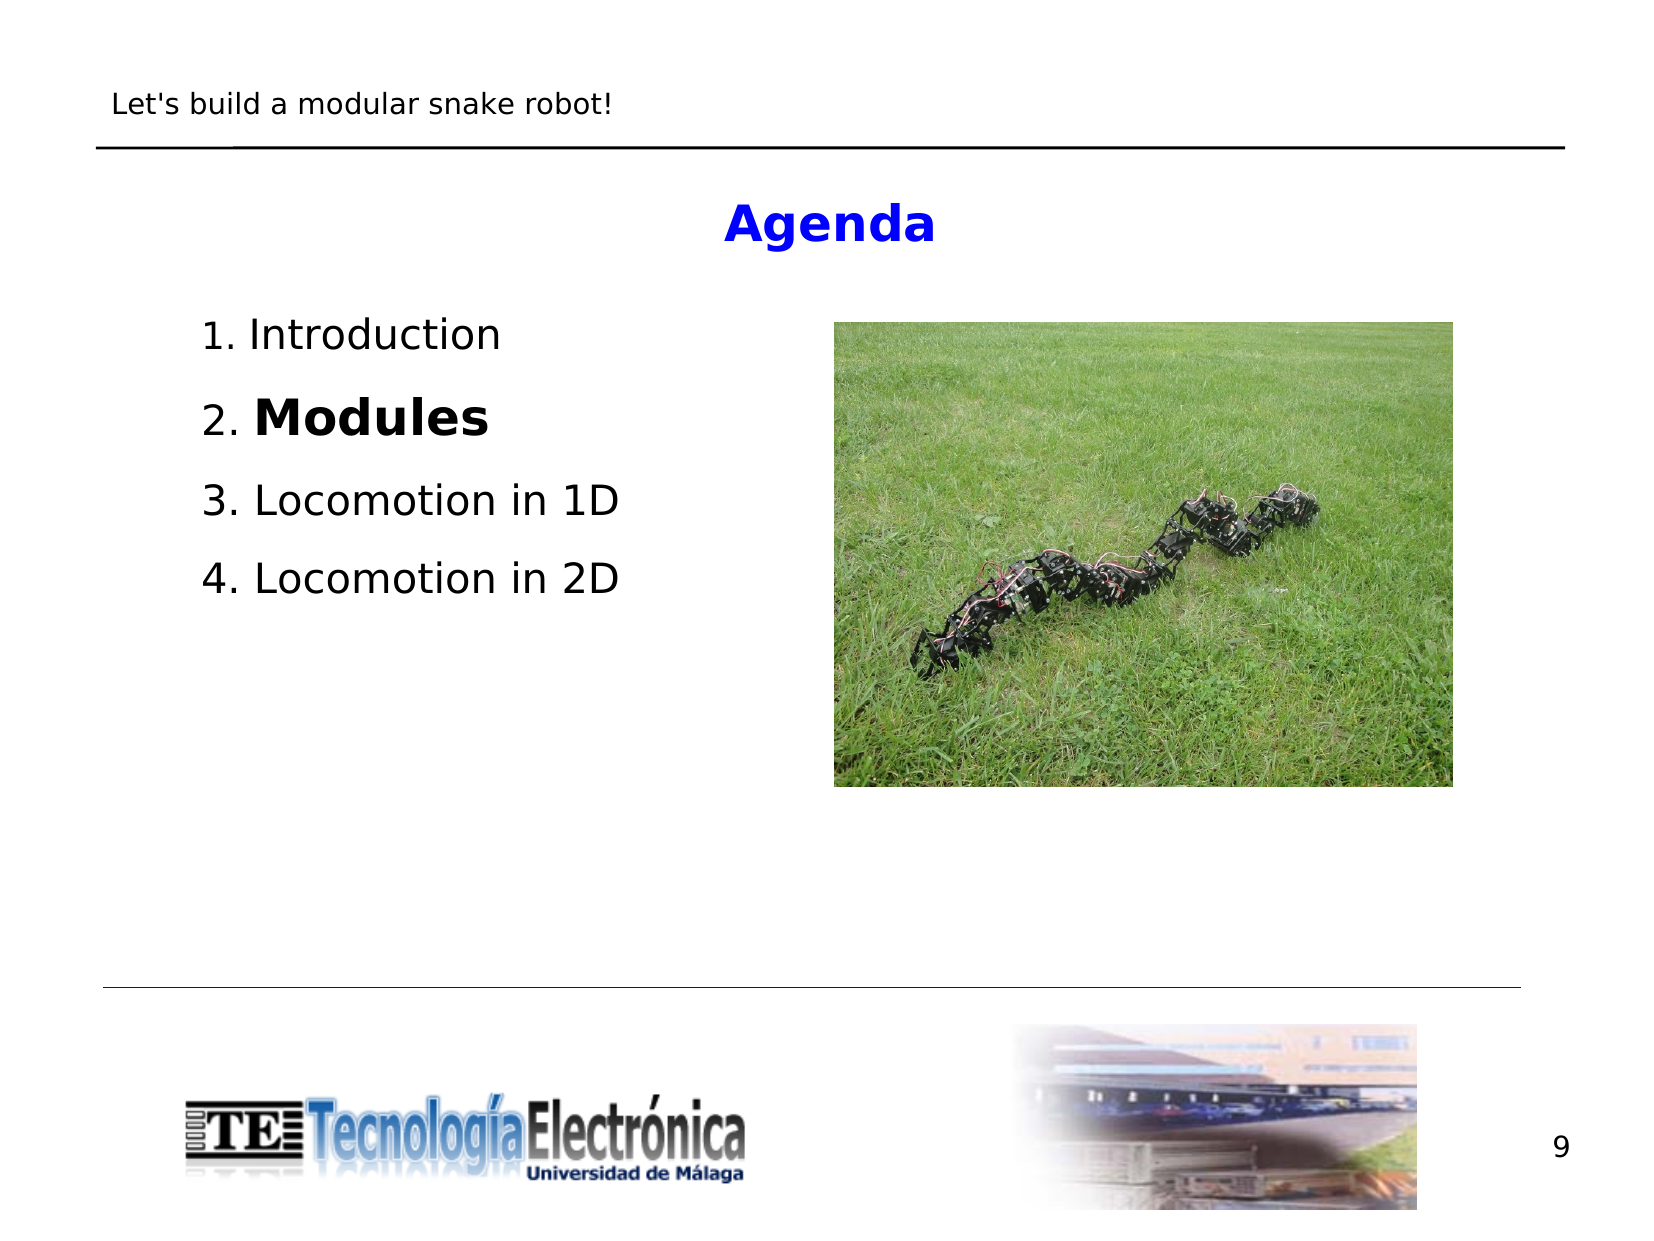

Let's build a modular snake robot!
Agenda
 Introduction
 Modules
 Locomotion in 1D
 Locomotion in 2D
9